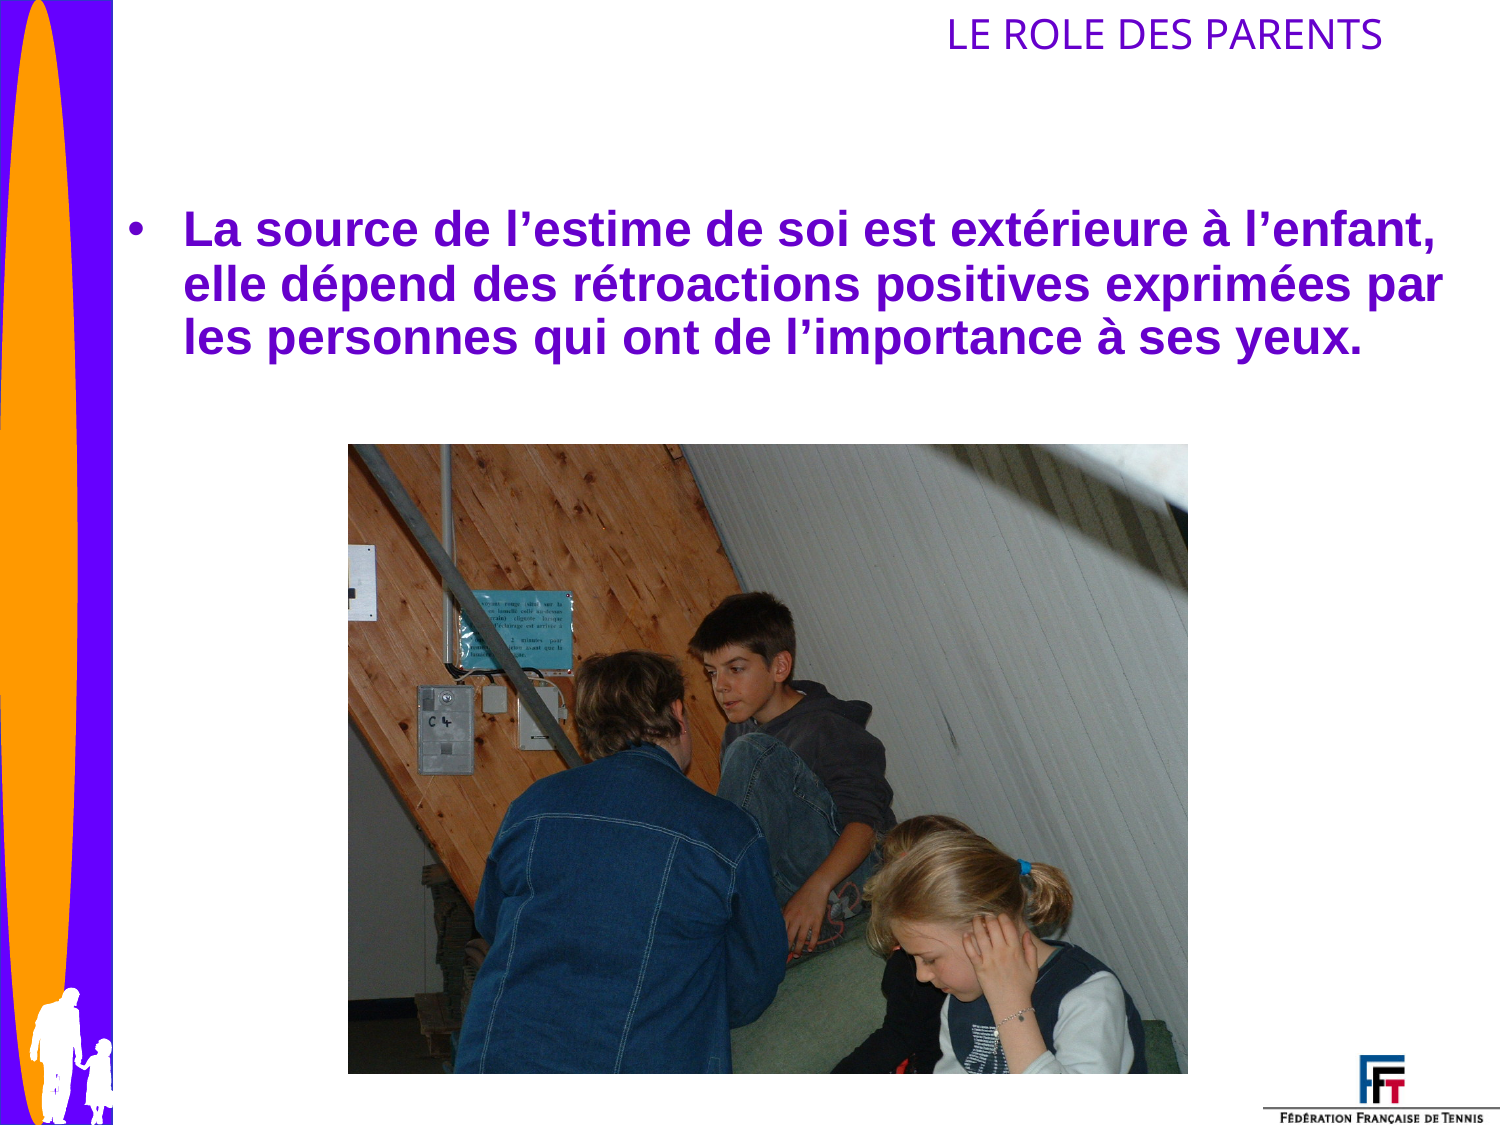

LE ROLE DES PARENTS
# La source de l’estime de soi est extérieure à l’enfant, elle dépend des rétroactions positives exprimées par les personnes qui ont de l’importance à ses yeux.